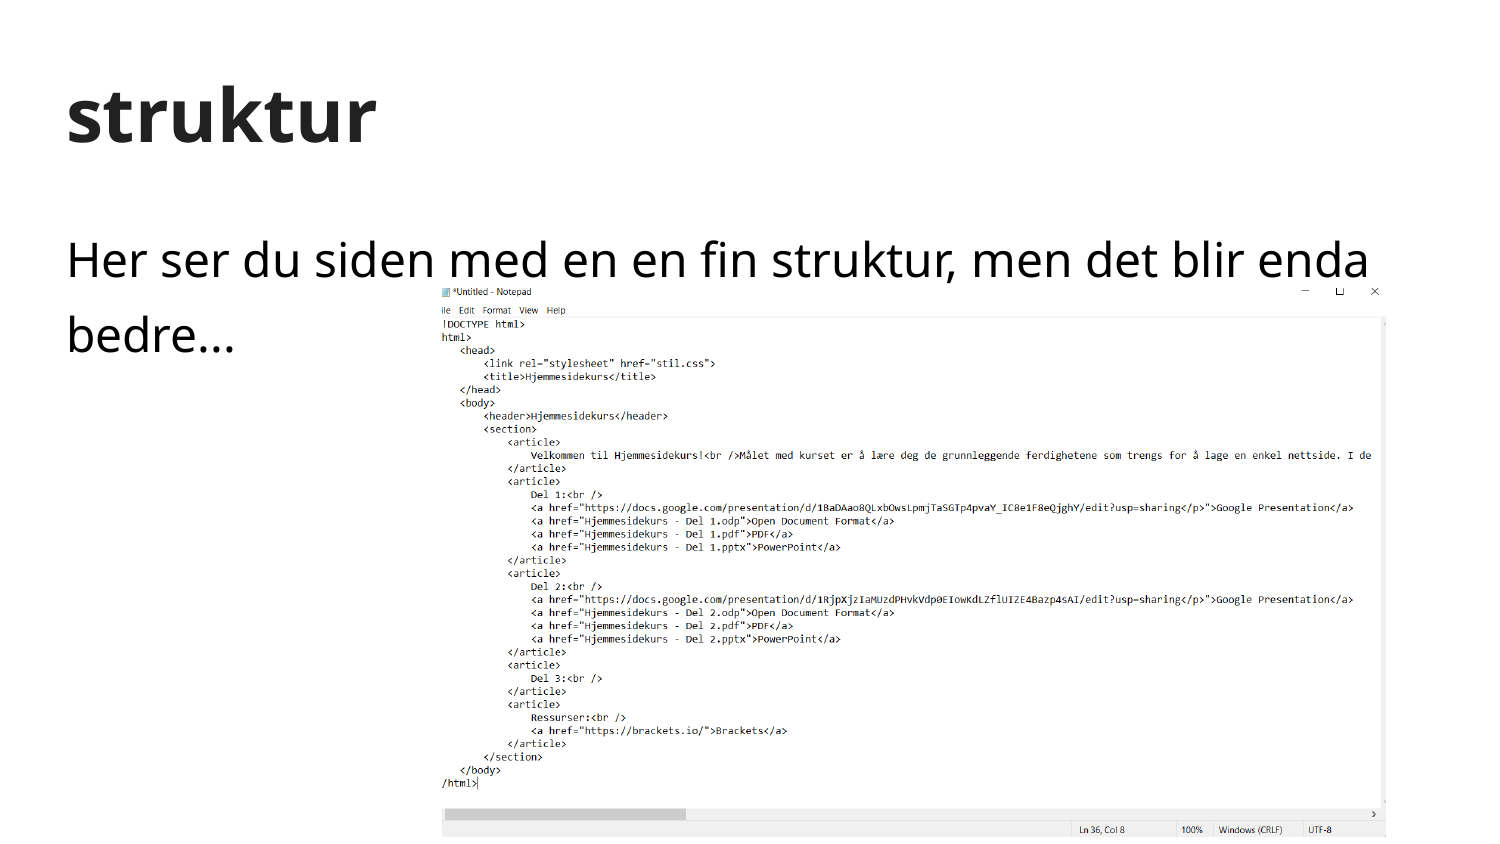

# struktur
Her ser du siden med en en fin struktur, men det blir enda bedre...